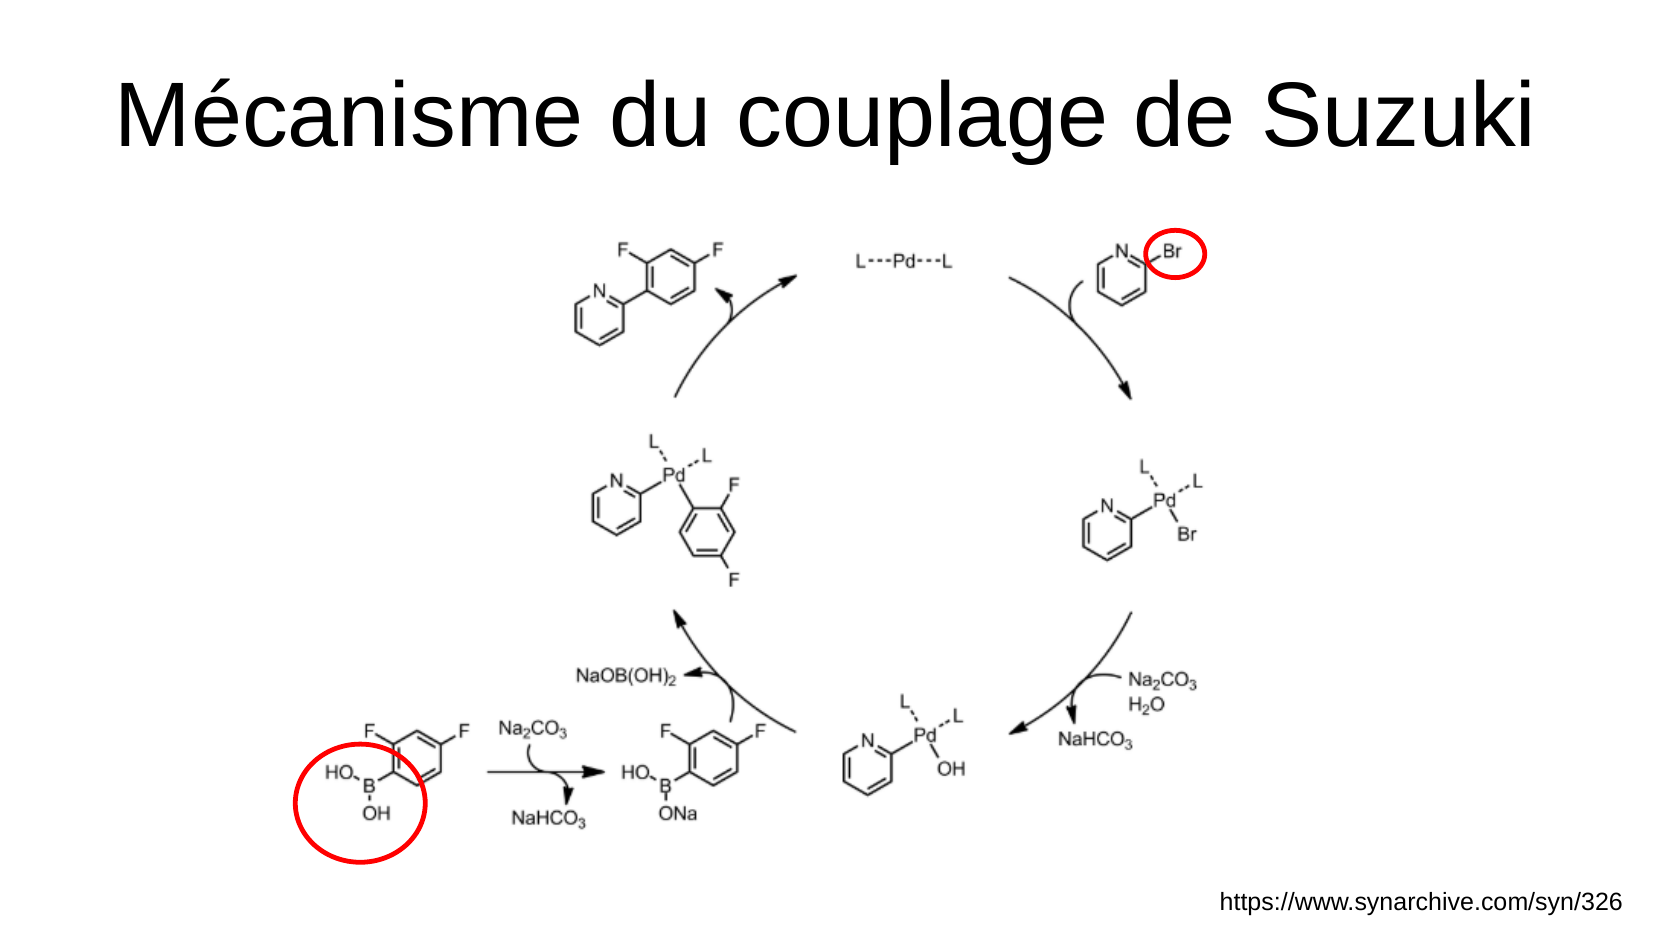

# Mécanisme du couplage de Suzuki
https://www.synarchive.com/syn/326